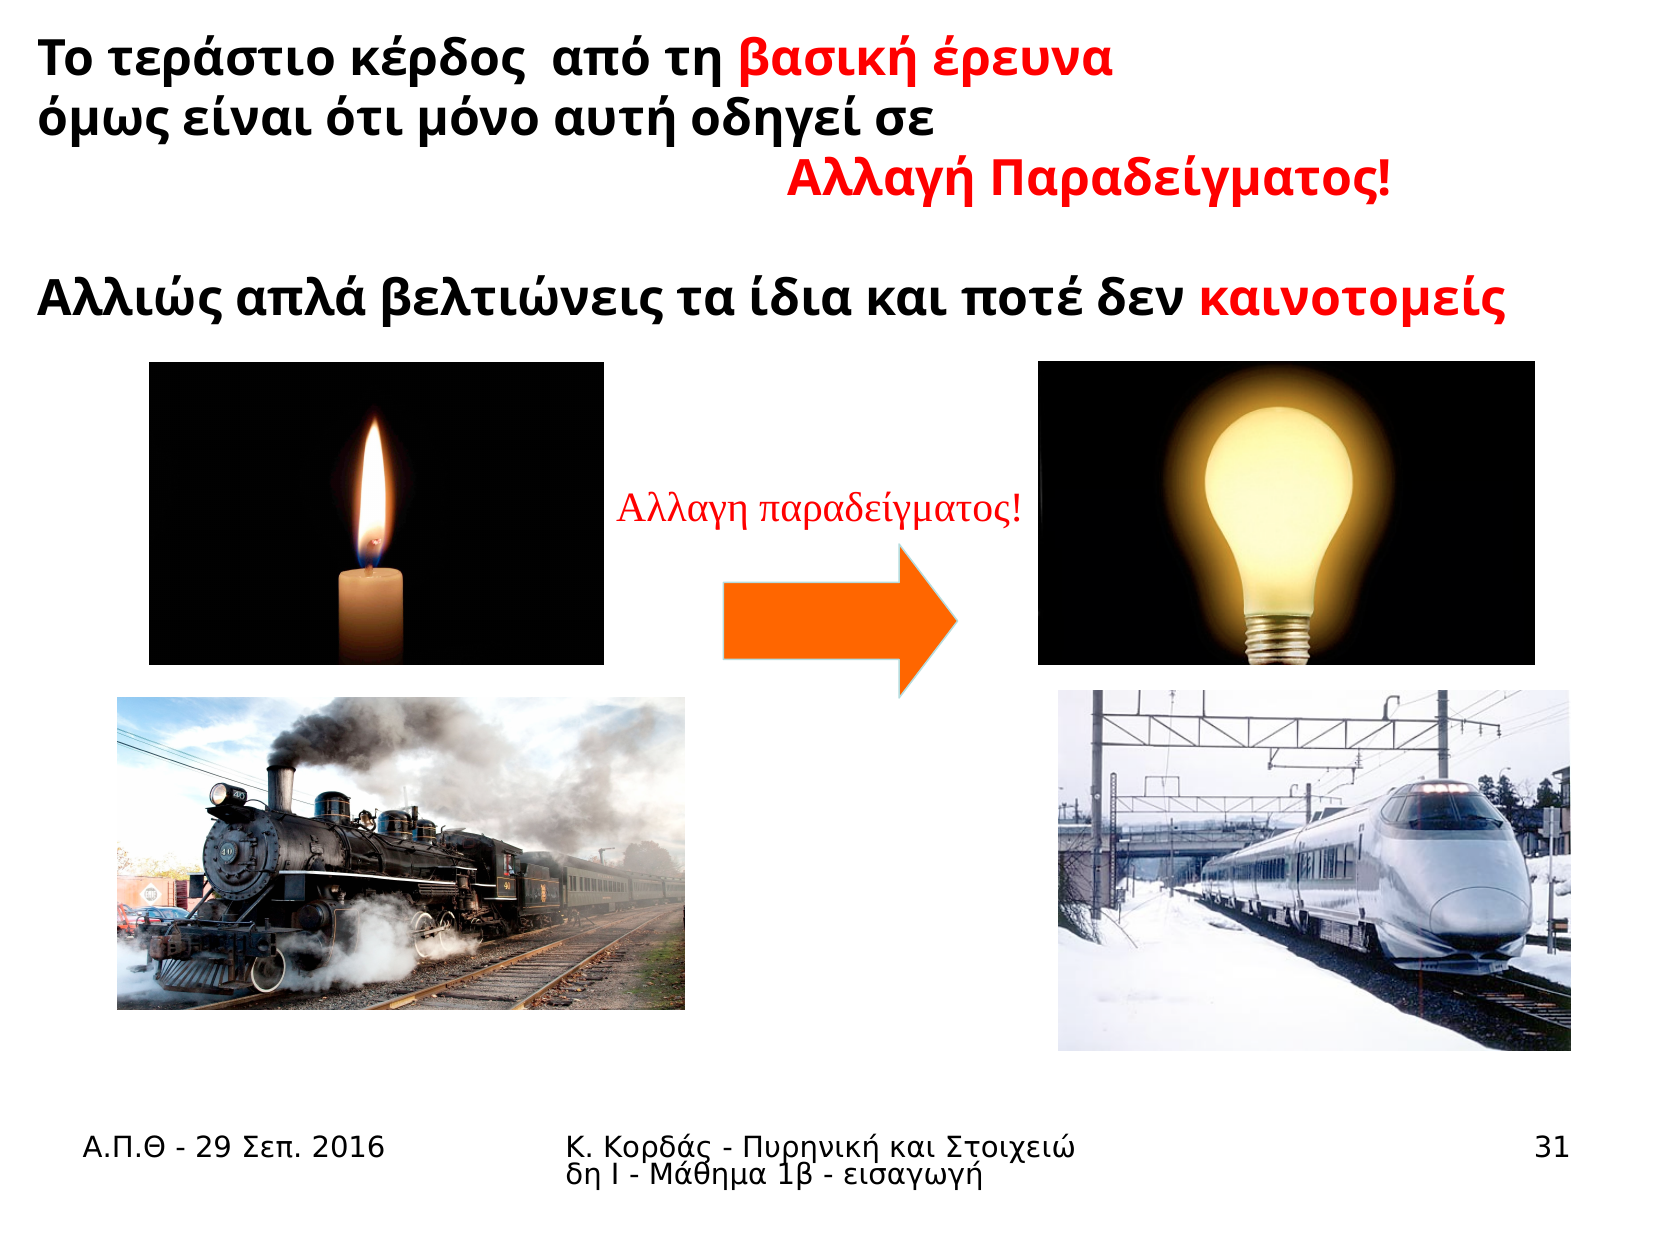

# To τεράστιο κέρδος από τη βασική έρευνα όμως είναι ότι μόνο αυτή οδηγεί σε Αλλαγή Παραδείγματος! Αλλιώς απλά βελτιώνεις τα ίδια και ποτέ δεν καινοτομείς
Αλλαγη παραδείγματος!
Α.Π.Θ - 29 Σεπ. 2016
Κ. Κορδάς - Πυρηνική και Στοιχειώδη Ι - Μάθημα 1β - εισαγωγή
31